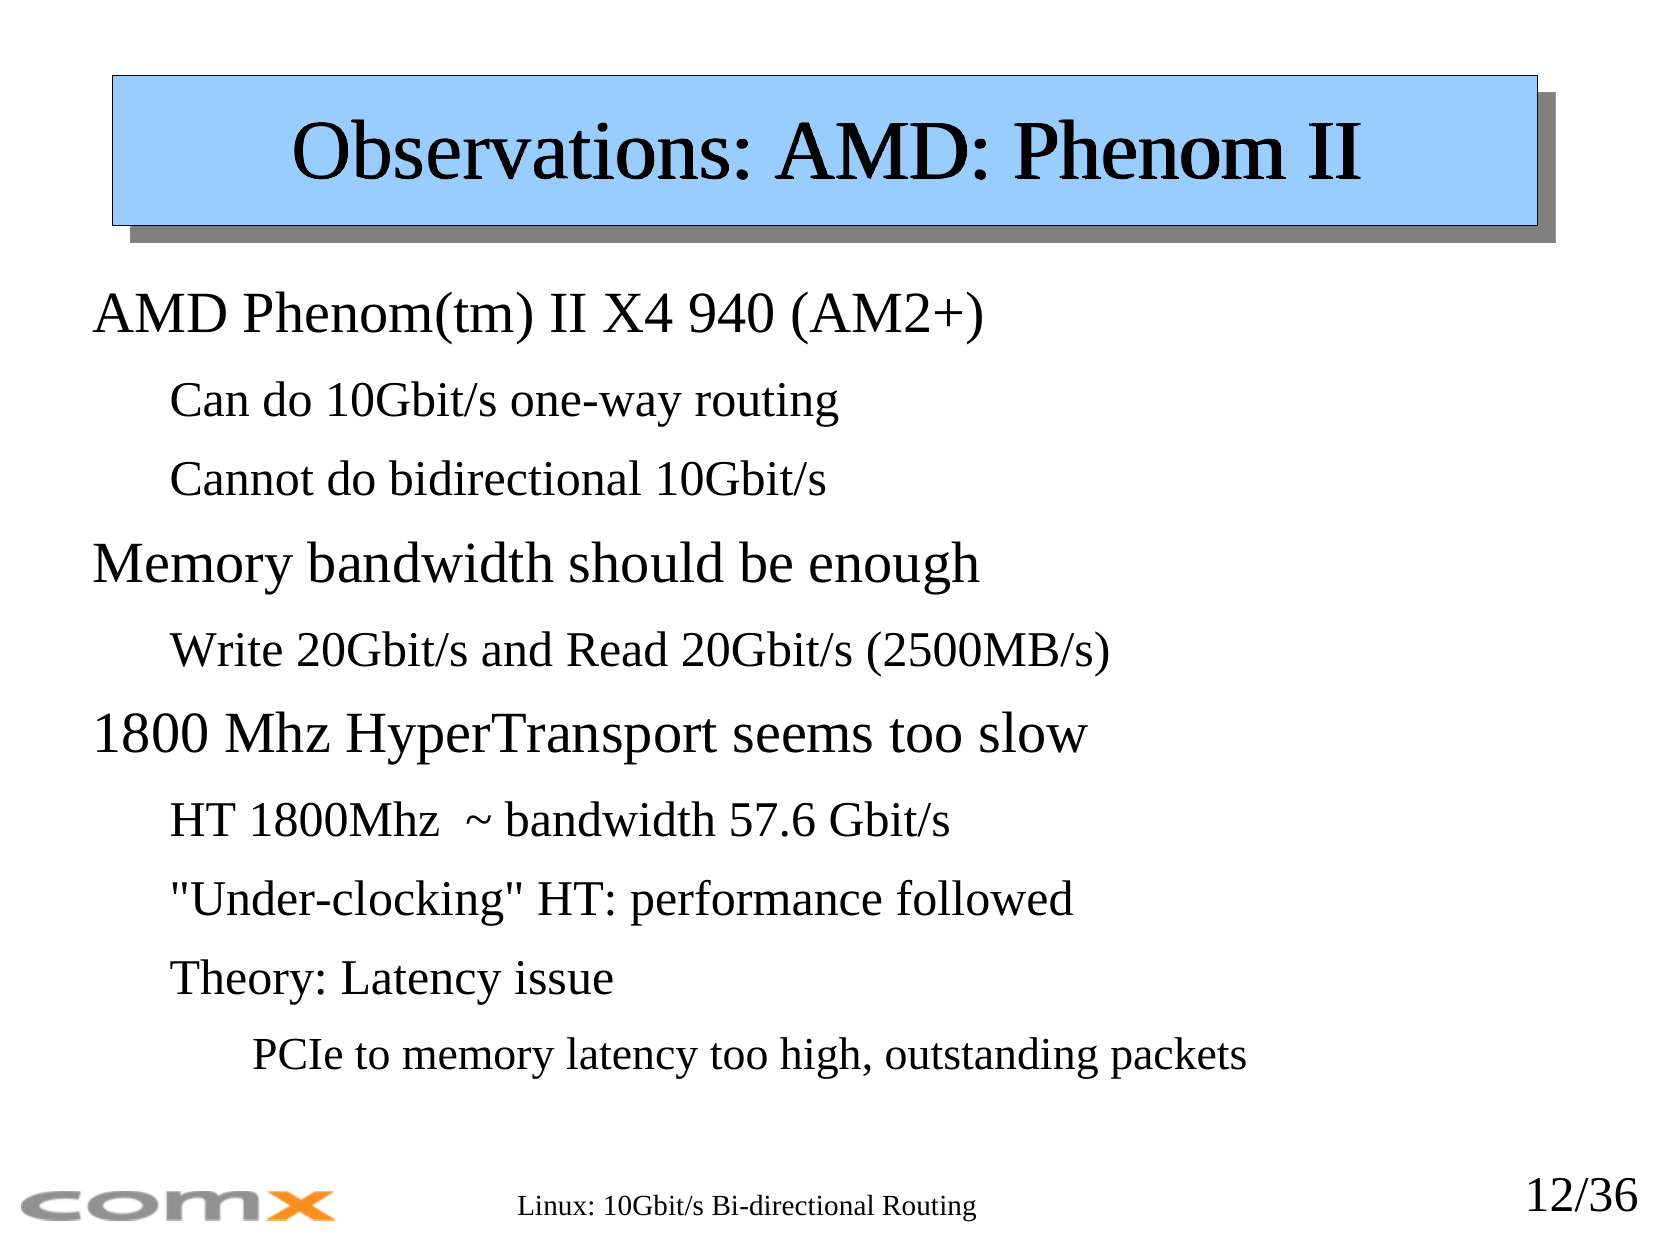

# Observations: AMD: Phenom II
AMD Phenom(tm) II X4 940 (AM2+)
Can do 10Gbit/s one-way routing
Cannot do bidirectional 10Gbit/s
Memory bandwidth should be enough
Write 20Gbit/s and Read 20Gbit/s (2500MB/s)
1800 Mhz HyperTransport seems too slow
HT 1800Mhz ~ bandwidth 57.6 Gbit/s
"Under-clocking" HT: performance followed
Theory: Latency issue
PCIe to memory latency too high, outstanding packets